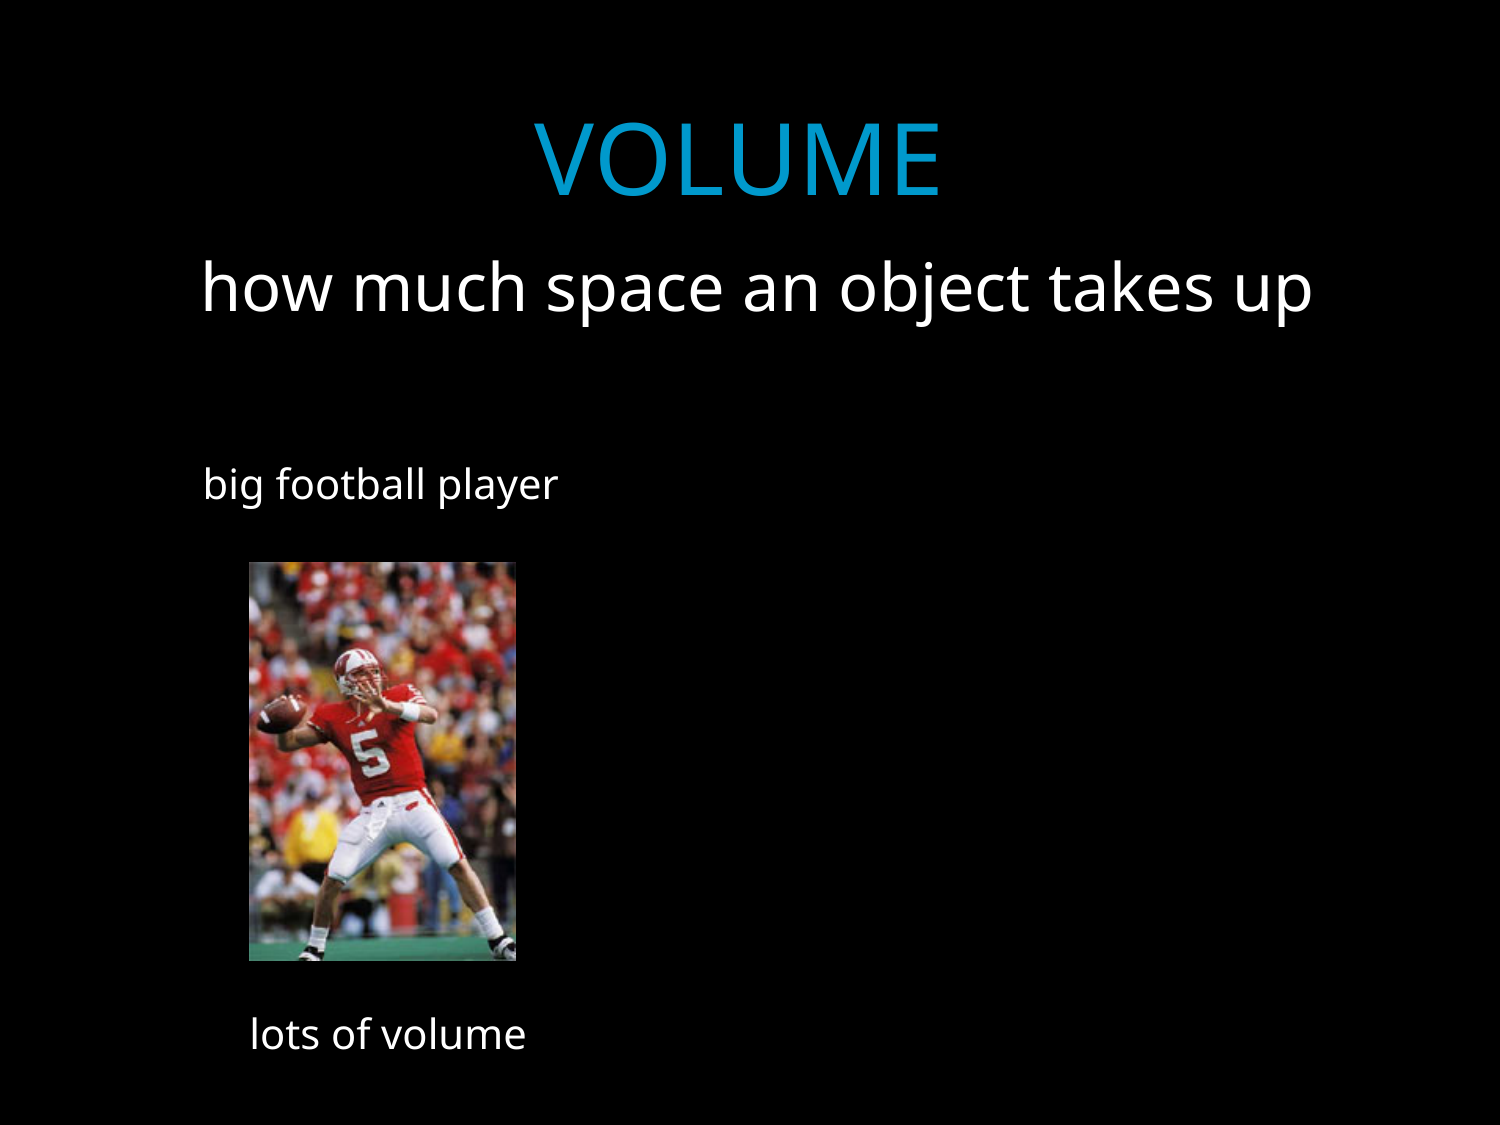

VOLUME
how much space an object takes up
big football player
lots of volume